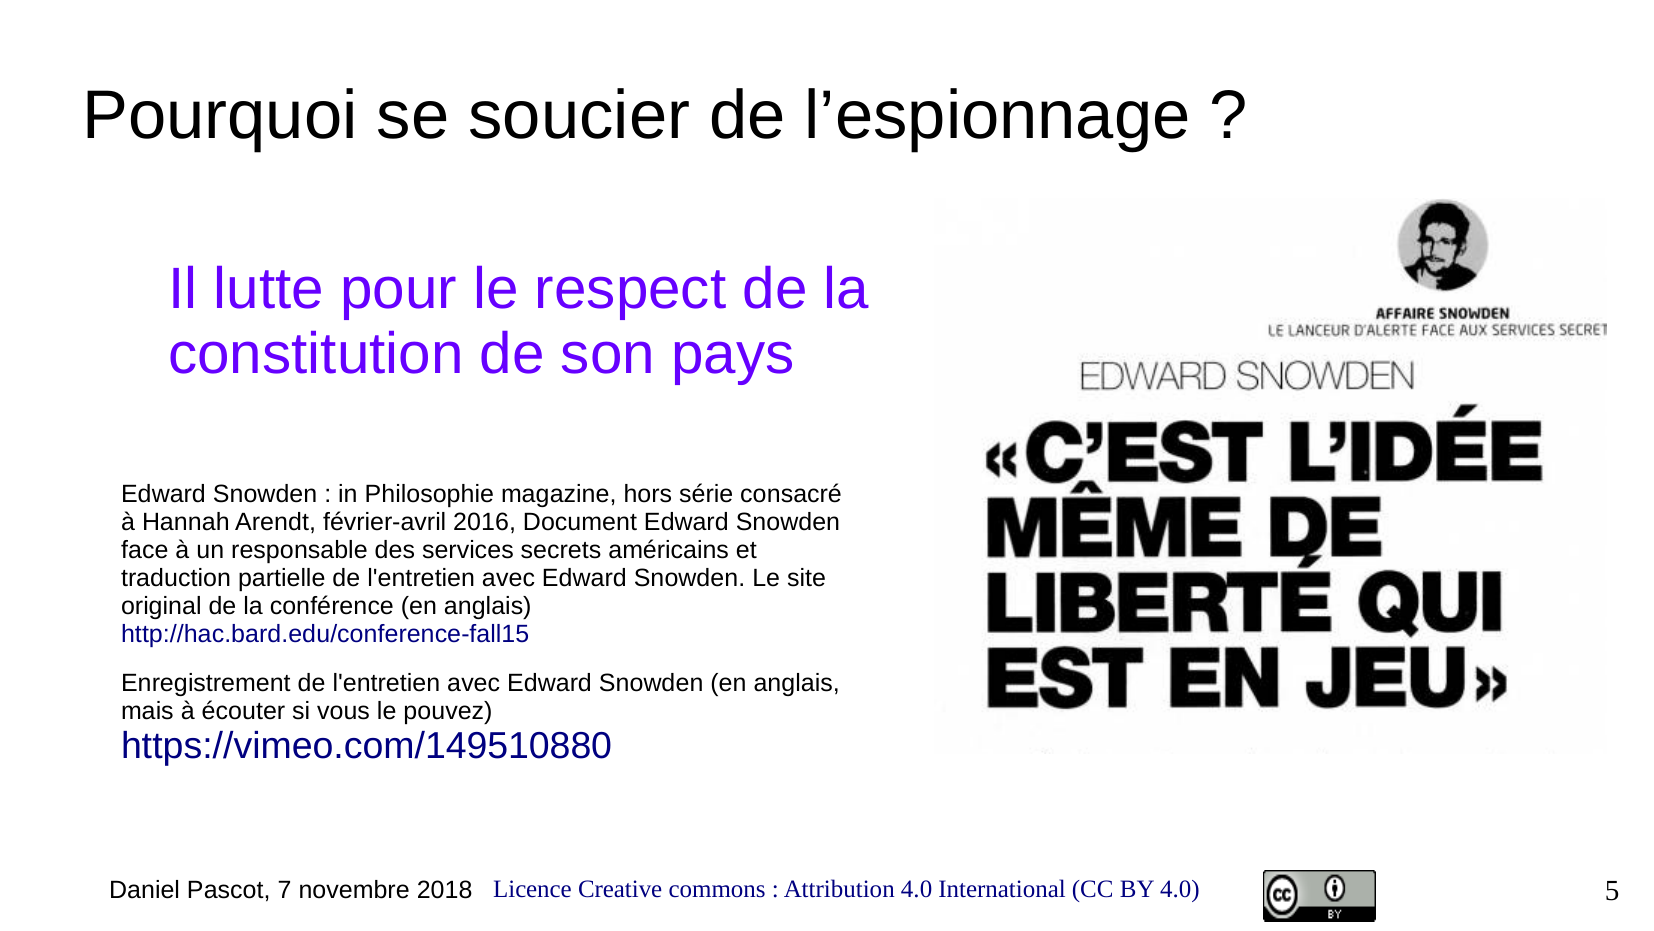

# Pourquoi se soucier de l’espionnage ?
Il lutte pour le respect de la constitution de son pays
Edward Snowden : in Philosophie magazine, hors série consacré à Hannah Arendt, février-avril 2016, Document Edward Snowden face à un responsable des services secrets américains et traduction partielle de l'entretien avec Edward Snowden. Le site original de la conférence (en anglais) http://hac.bard.edu/conference-fall15
Enregistrement de l'entretien avec Edward Snowden (en anglais, mais à écouter si vous le pouvez) https://vimeo.com/149510880
5